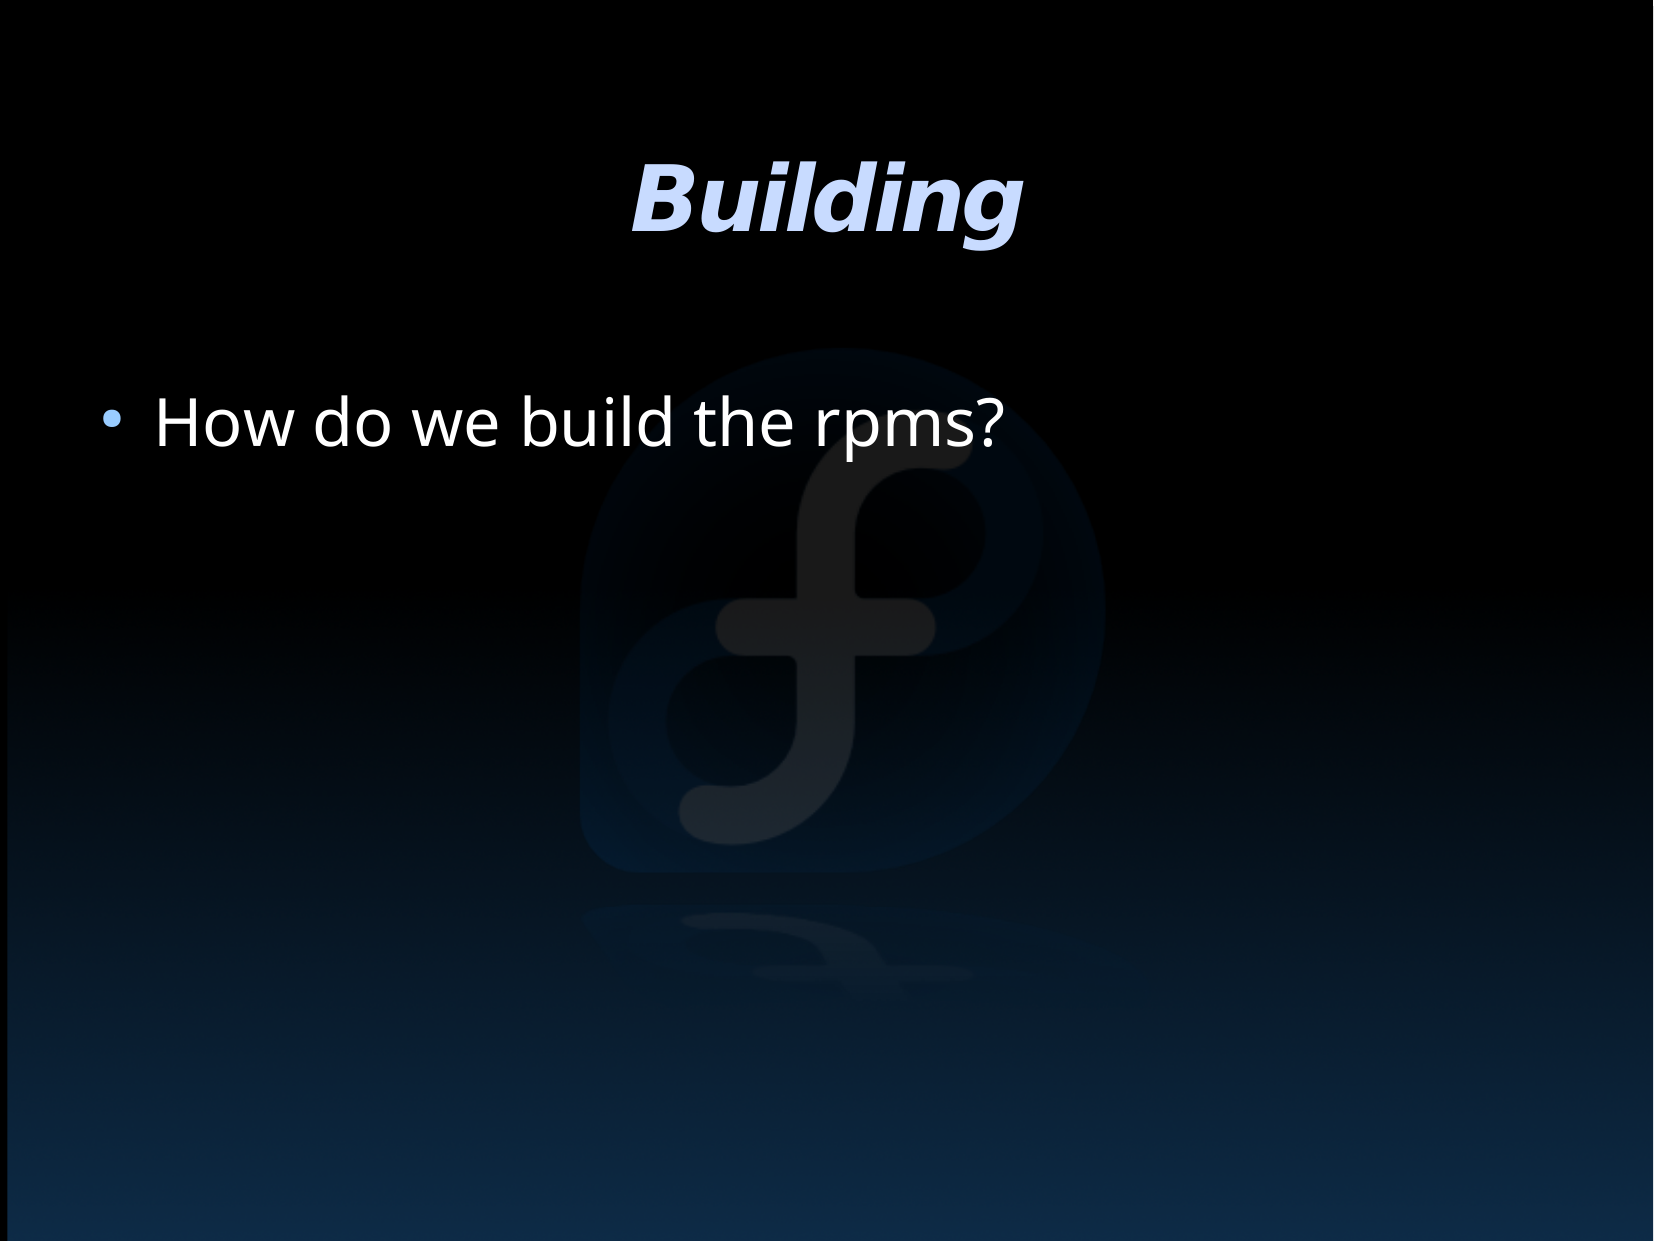

# Building
How do we build the rpms?